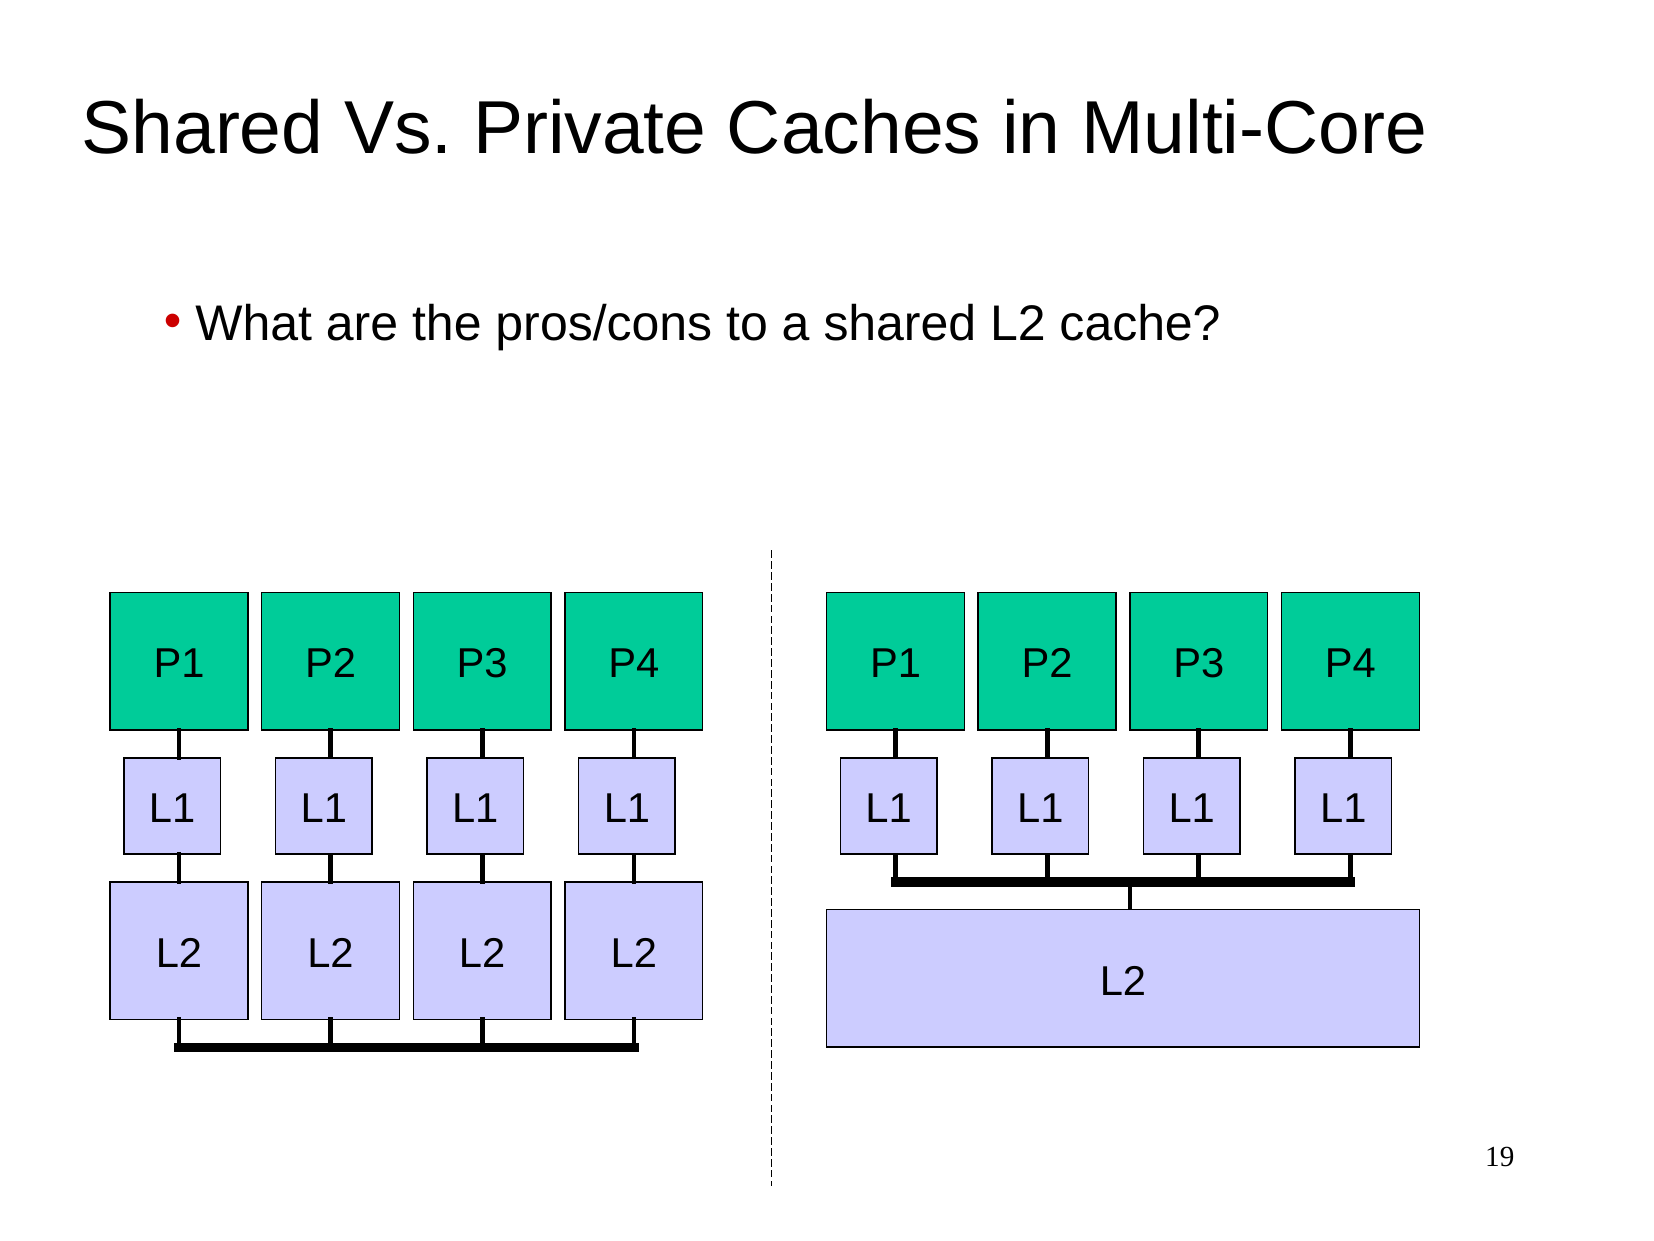

Shared Vs. Private Caches in Multi-Core
 What are the pros/cons to a shared L2 cache?
P1
P2
P3
P4
P1
P2
P3
P4
L1
L1
L1
L1
L1
L1
L1
L1
L2
L2
L2
L2
L2